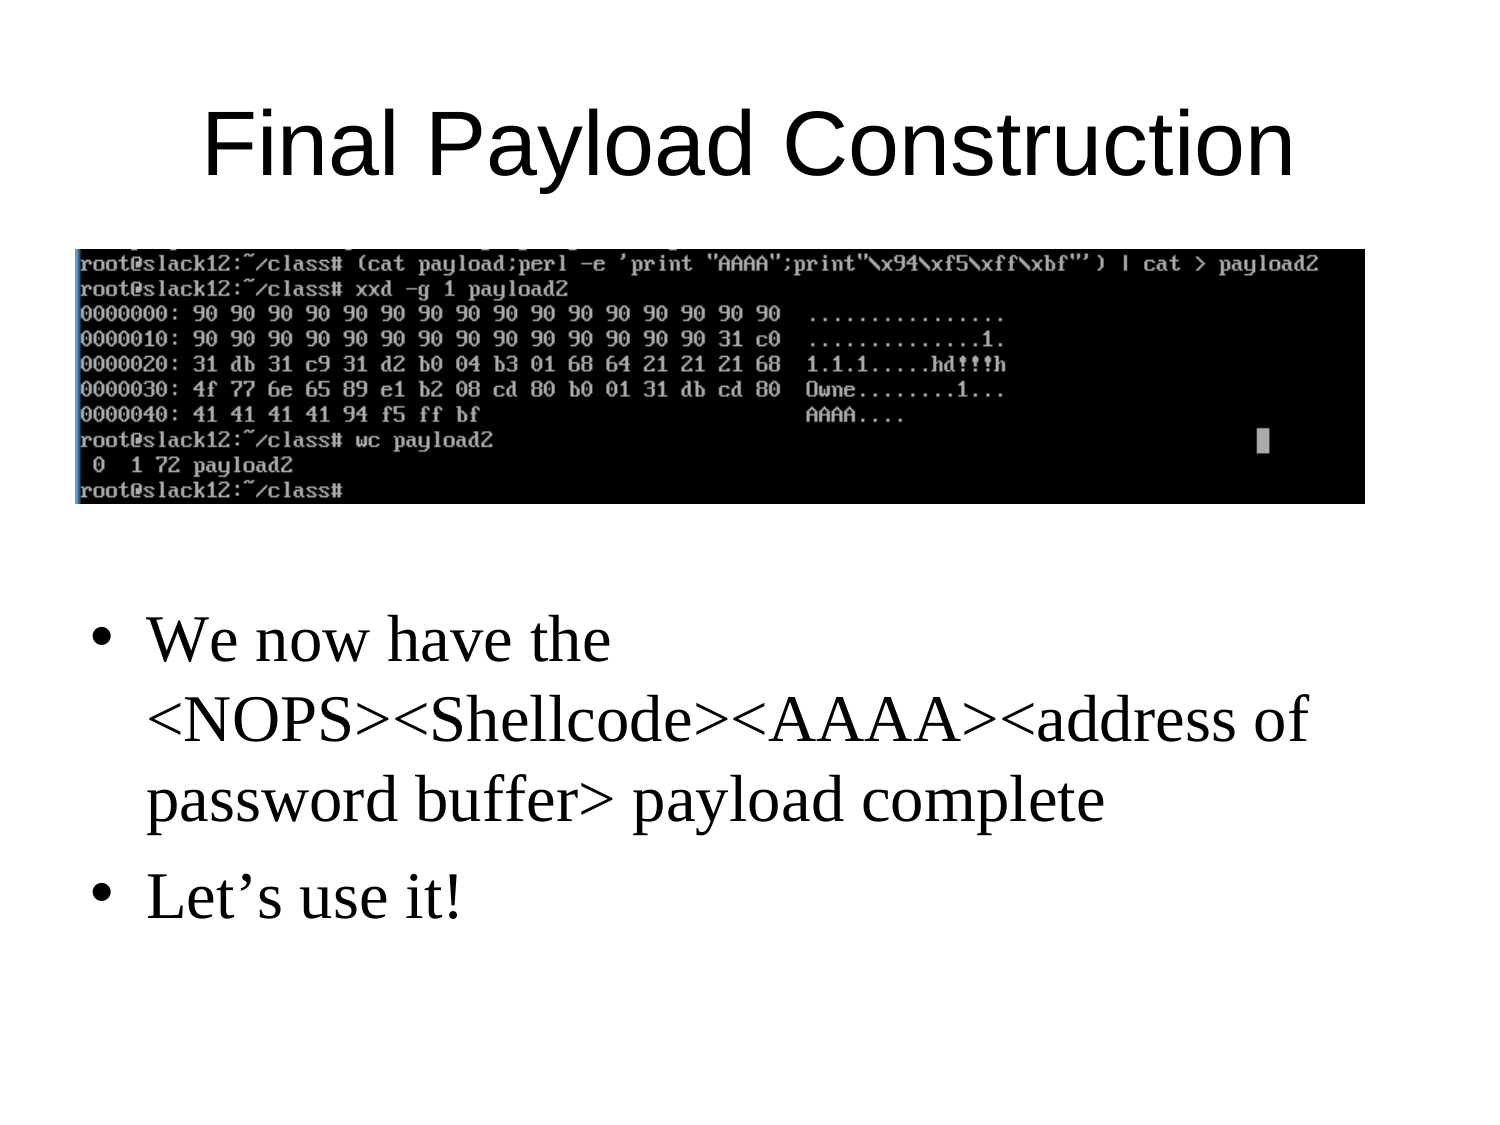

# Final Payload Construction
We now have the <NOPS><Shellcode><AAAA><address of password buffer> payload complete
Let’s use it!